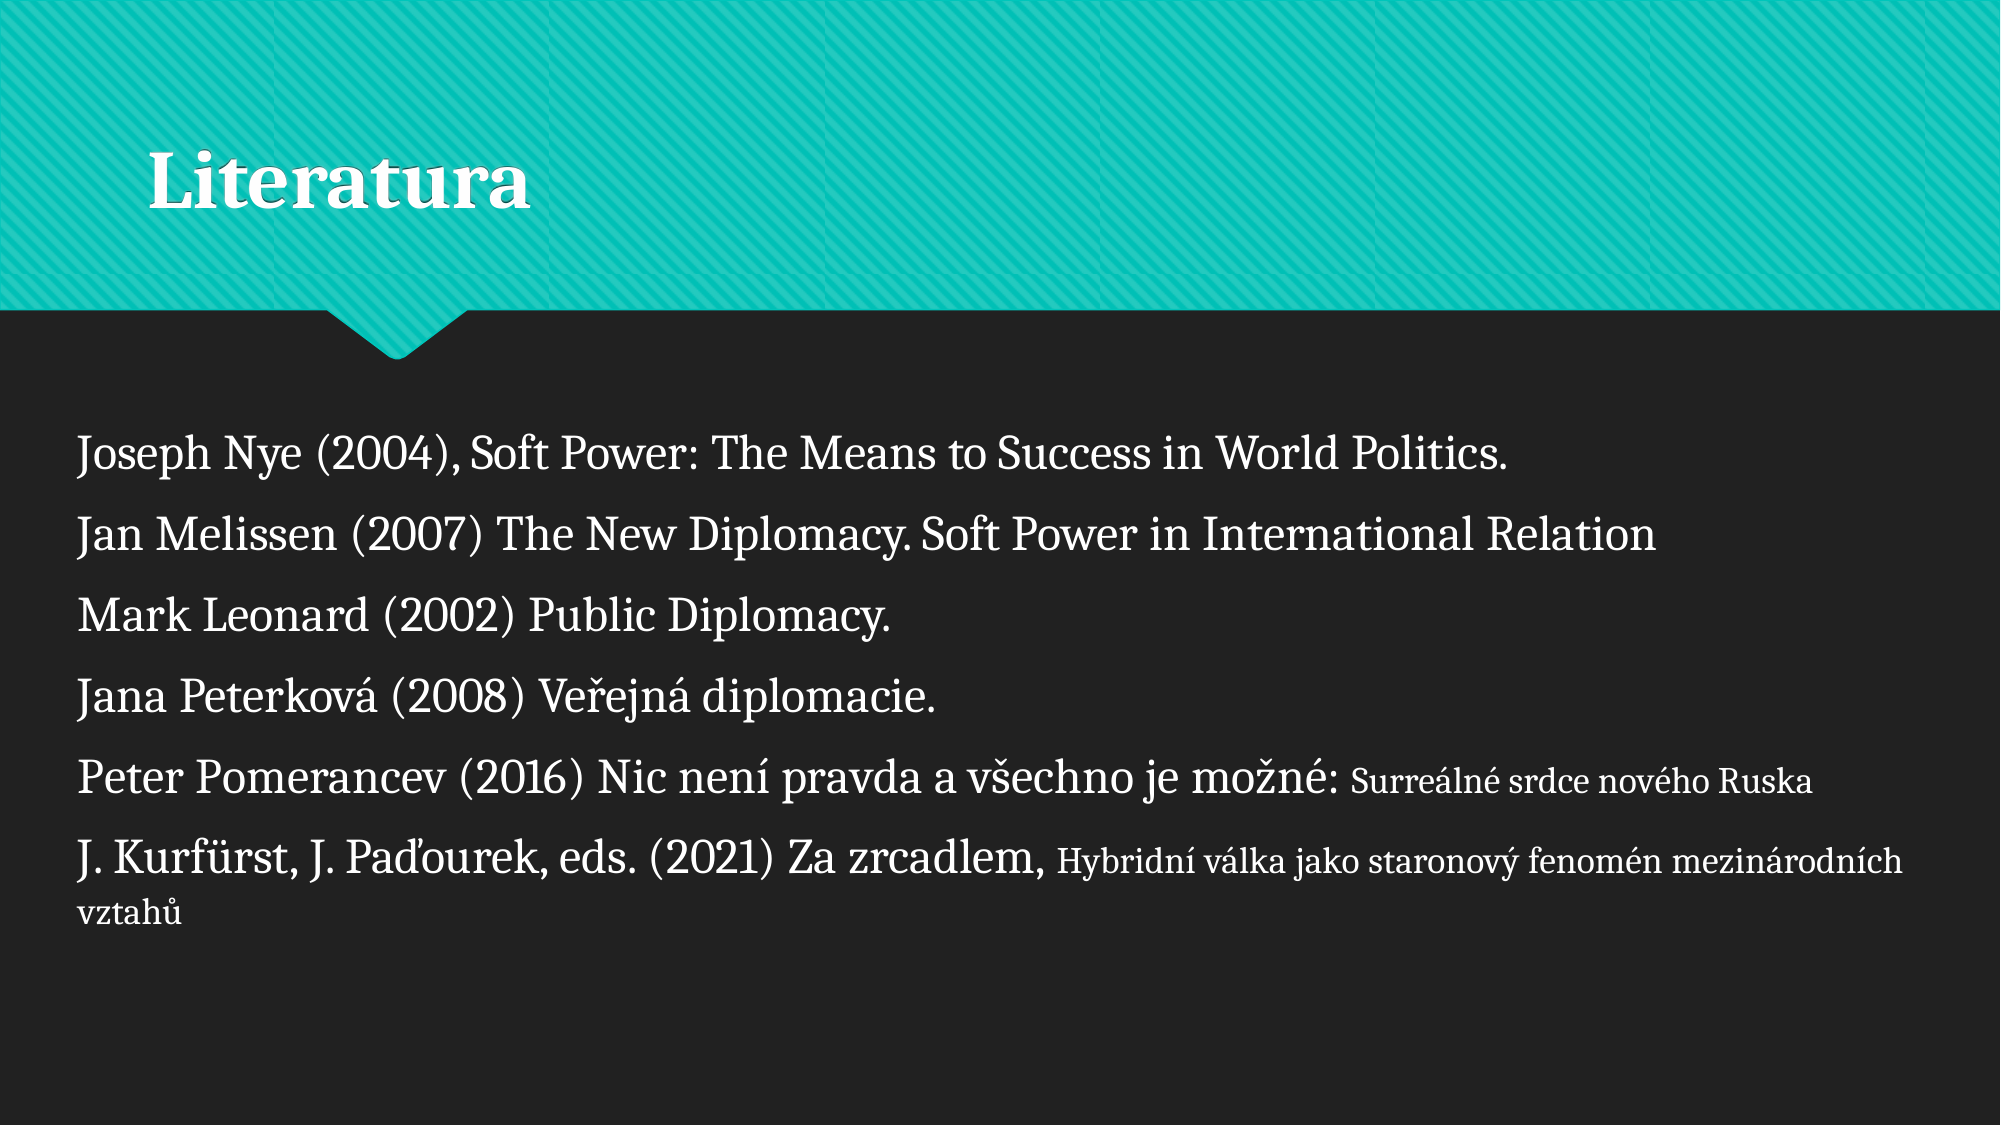

# Literatura
Joseph Nye (2004), Soft Power: The Means to Success in World Politics.
Jan Melissen (2007) The New Diplomacy. Soft Power in International Relation
Mark Leonard (2002) Public Diplomacy.
Jana Peterková (2008) Veřejná diplomacie.
Peter Pomerancev (2016) Nic není pravda a všechno je možné: Surreálné srdce nového Ruska
J. Kurfürst, J. Paďourek, eds. (2021) Za zrcadlem, Hybridní válka jako staronový fenomén mezinárodních vztahů